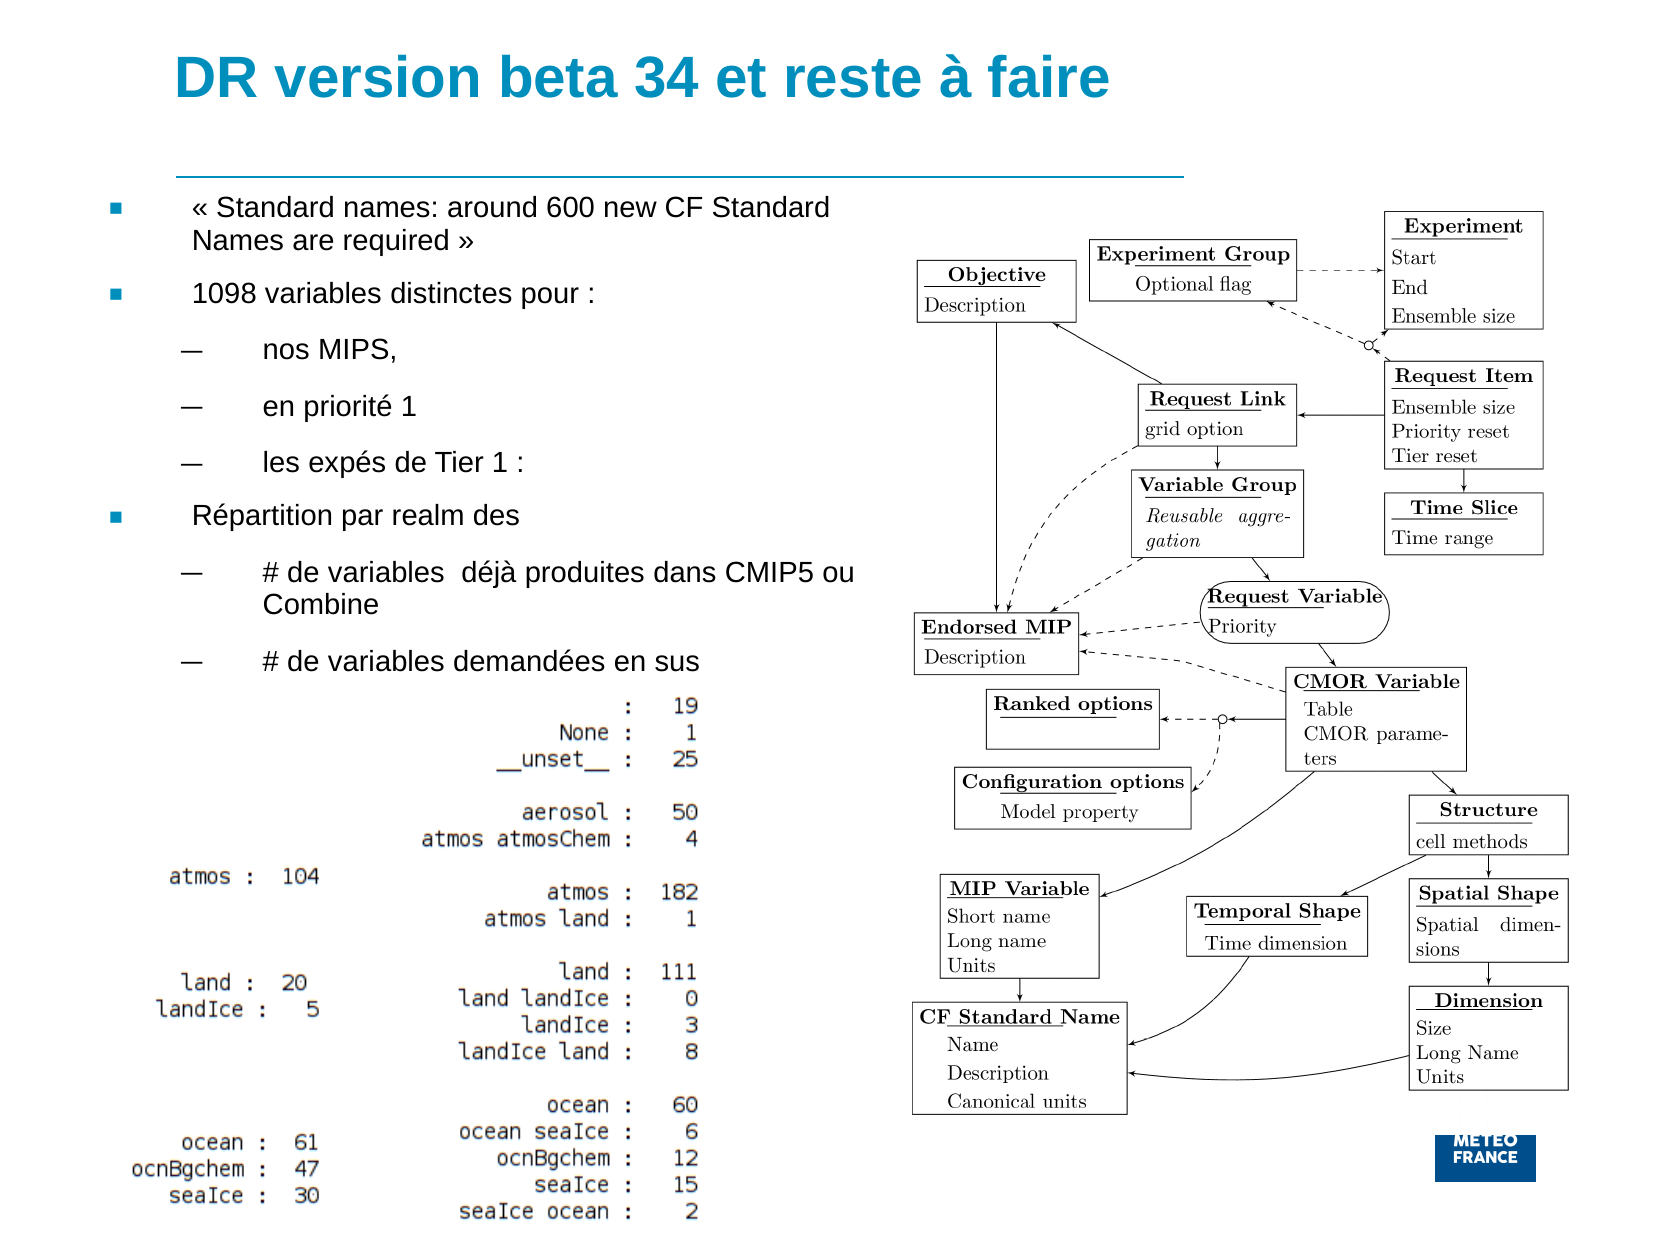

# DR version beta 34 et reste à faire
« Standard names: around 600 new CF Standard Names are required »
1098 variables distinctes pour :
nos MIPS,
en priorité 1
les expés de Tier 1 :
Répartition par realm des
# de variables déjà produites dans CMIP5 ou Combine
# de variables demandées en sus